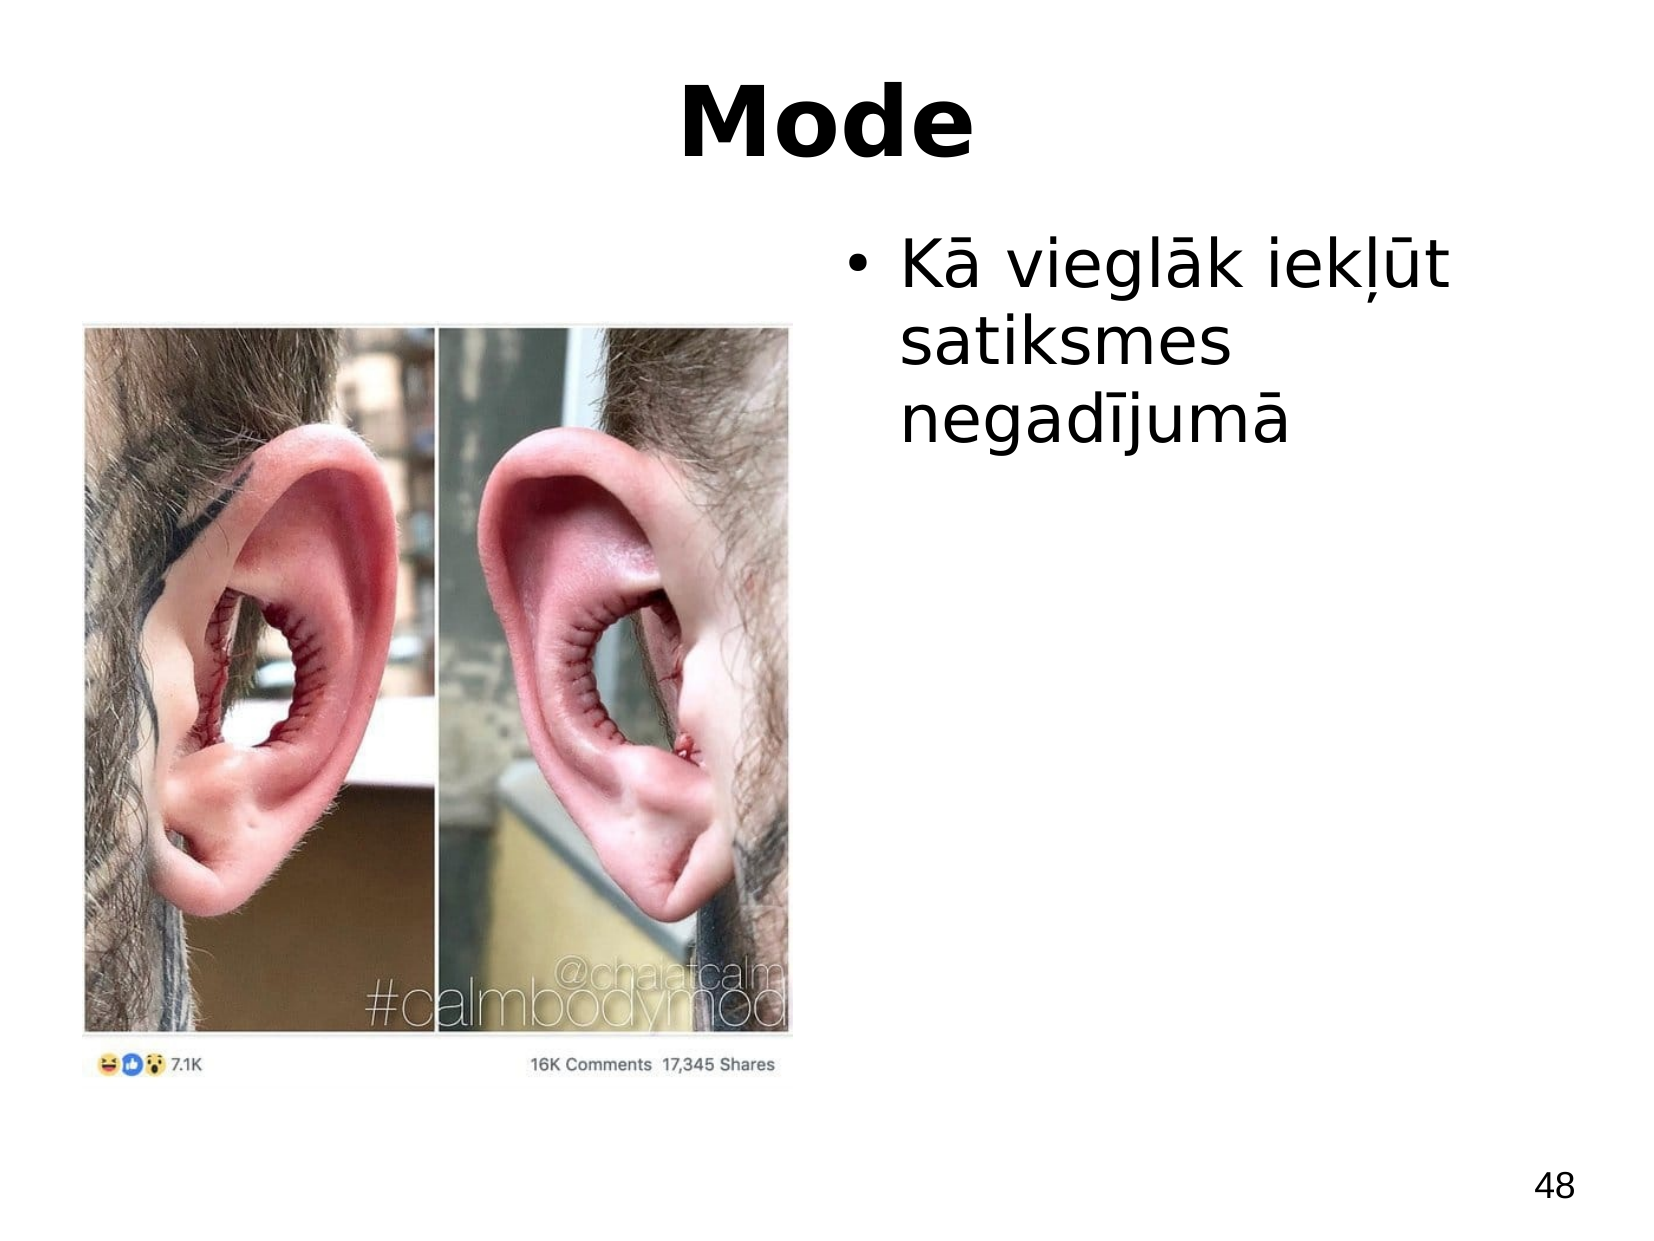

# Mode
Kā vieglāk iekļūt satiksmes negadījumā